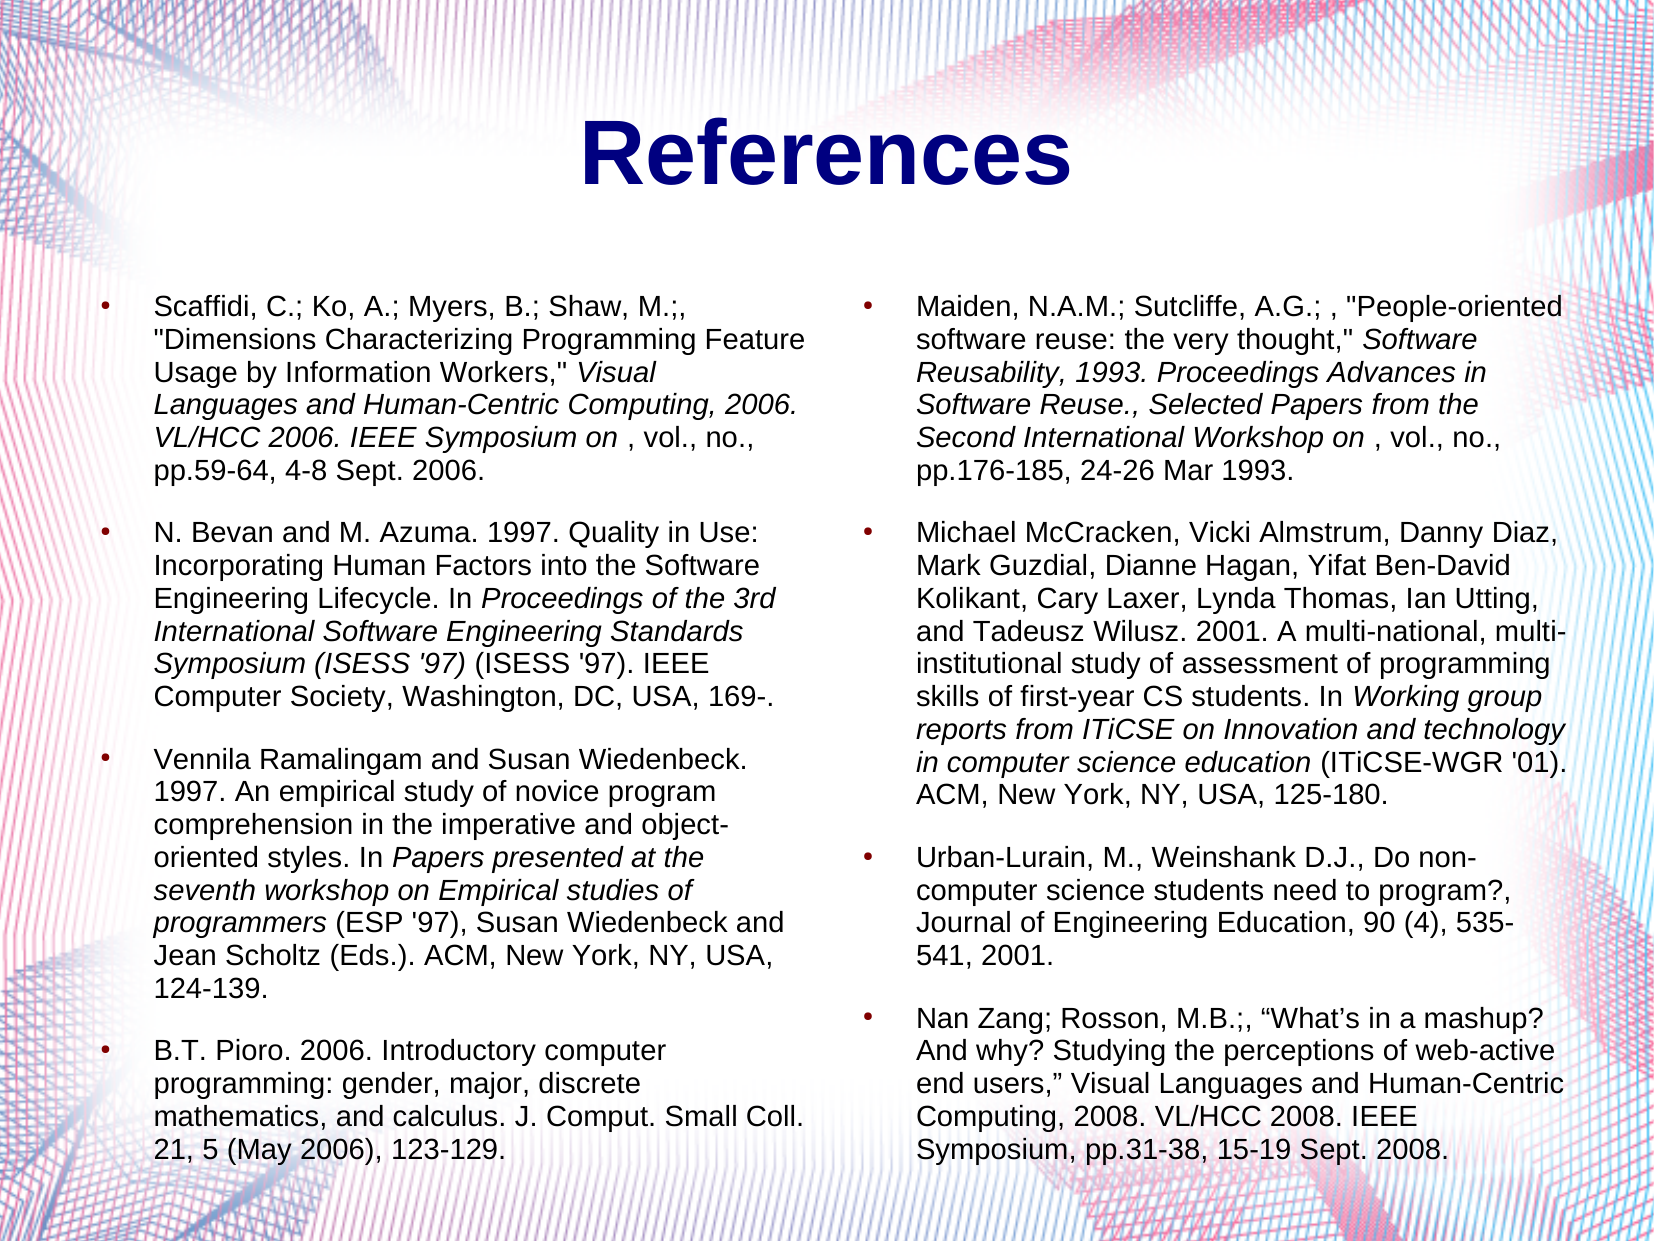

# References
Scaffidi, C.; Ko, A.; Myers, B.; Shaw, M.;, "Dimensions Characterizing Programming Feature Usage by Information Workers," Visual Languages and Human-Centric Computing, 2006. VL/HCC 2006. IEEE Symposium on , vol., no., pp.59-64, 4-8 Sept. 2006.
N. Bevan and M. Azuma. 1997. Quality in Use: Incorporating Human Factors into the Software Engineering Lifecycle. In Proceedings of the 3rd International Software Engineering Standards Symposium (ISESS '97) (ISESS '97). IEEE Computer Society, Washington, DC, USA, 169-.
Vennila Ramalingam and Susan Wiedenbeck. 1997. An empirical study of novice program comprehension in the imperative and object-oriented styles. In Papers presented at the seventh workshop on Empirical studies of programmers (ESP '97), Susan Wiedenbeck and Jean Scholtz (Eds.). ACM, New York, NY, USA, 124-139.
B.T. Pioro. 2006. Introductory computer programming: gender, major, discrete mathematics, and calculus. J. Comput. Small Coll. 21, 5 (May 2006), 123-129.
Maiden, N.A.M.; Sutcliffe, A.G.; , "People-oriented software reuse: the very thought," Software Reusability, 1993. Proceedings Advances in Software Reuse., Selected Papers from the Second International Workshop on , vol., no., pp.176-185, 24-26 Mar 1993.
Michael McCracken, Vicki Almstrum, Danny Diaz, Mark Guzdial, Dianne Hagan, Yifat Ben-David Kolikant, Cary Laxer, Lynda Thomas, Ian Utting, and Tadeusz Wilusz. 2001. A multi-national, multi-institutional study of assessment of programming skills of first-year CS students. In Working group reports from ITiCSE on Innovation and technology in computer science education (ITiCSE-WGR '01). ACM, New York, NY, USA, 125-180.
Urban-Lurain, M., Weinshank D.J., Do non-computer science students need to program?, Journal of Engineering Education, 90 (4), 535-541, 2001.
Nan Zang; Rosson, M.B.;, “What’s in a mashup? And why? Studying the perceptions of web-active end users,” Visual Languages and Human-Centric Computing, 2008. VL/HCC 2008. IEEE Symposium, pp.31-38, 15-19 Sept. 2008.